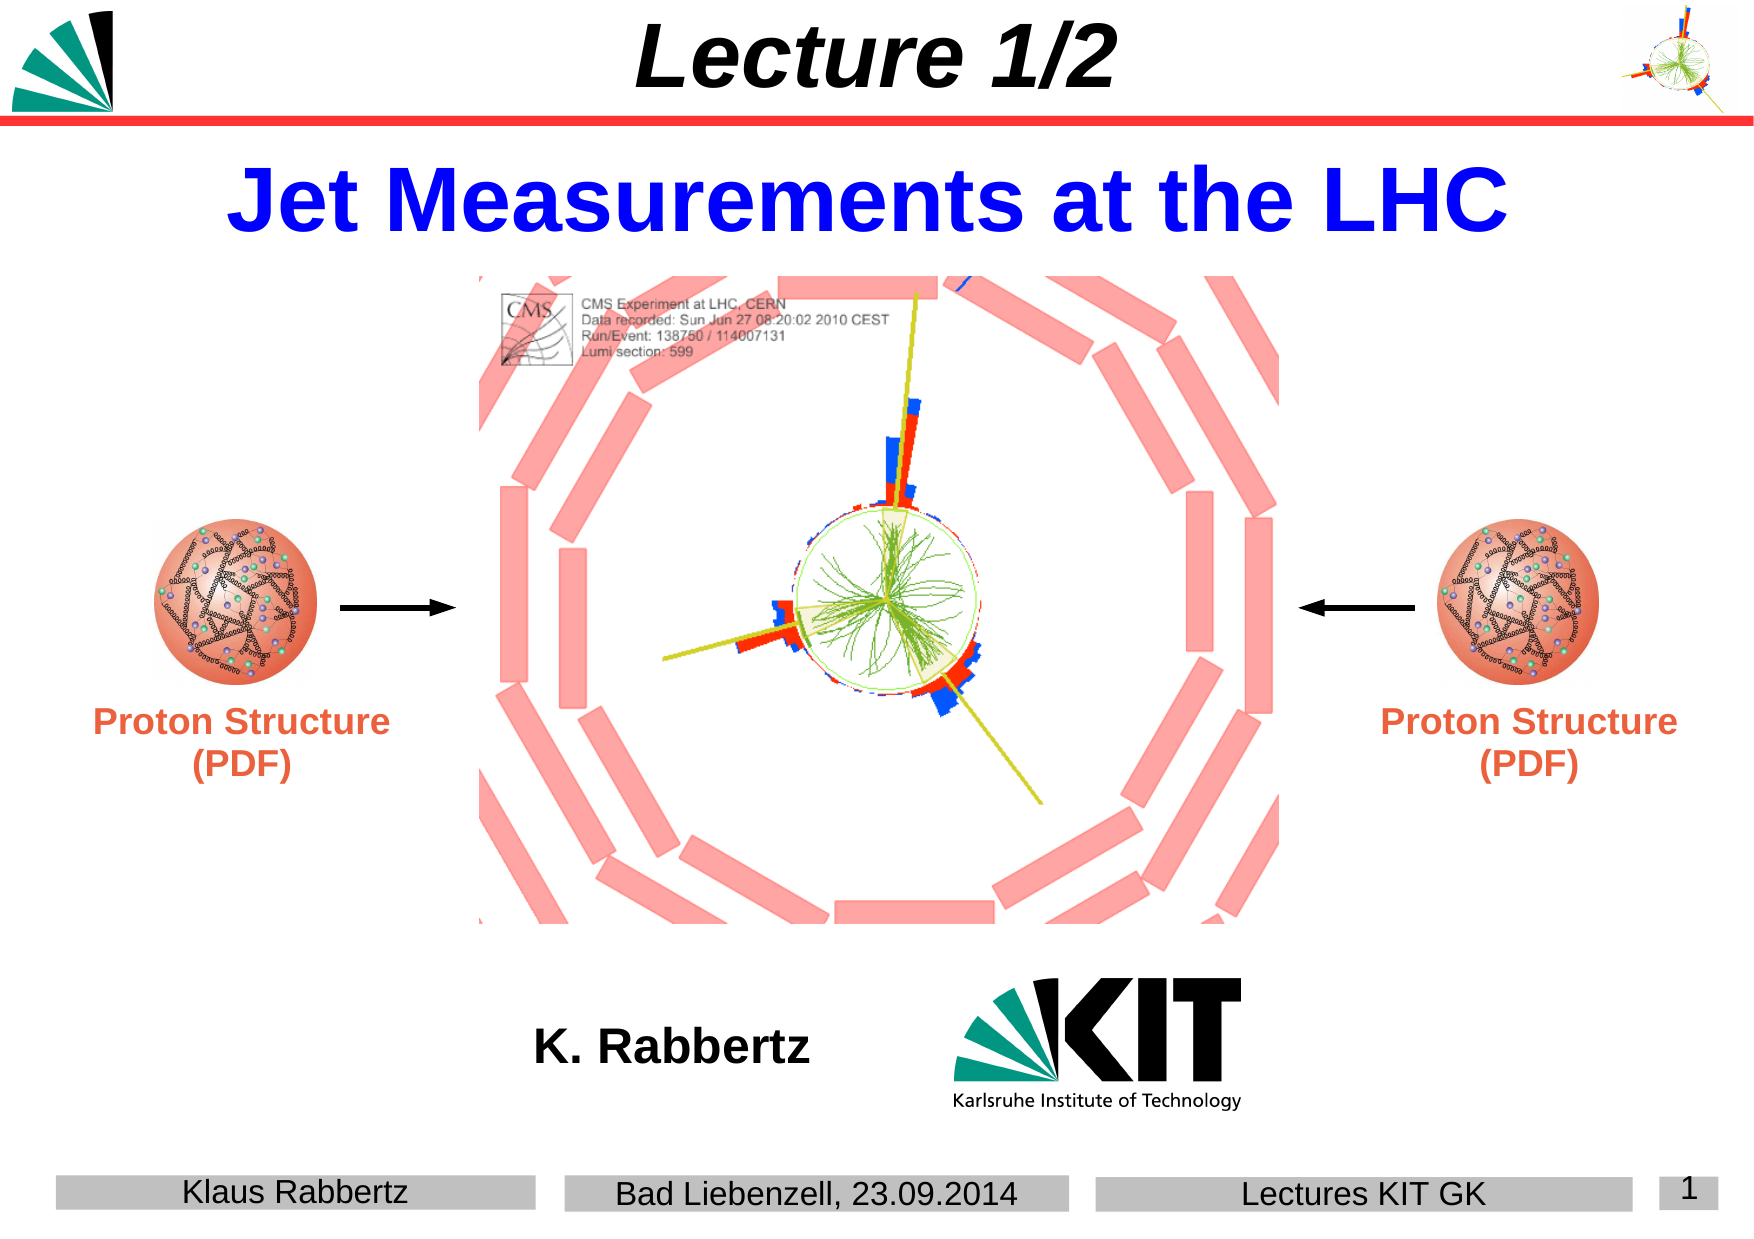

# Lecture 1/2
Jet Measurements at the LHC
Proton Structure
(PDF)
Proton Structure
(PDF)
K. Rabbertz